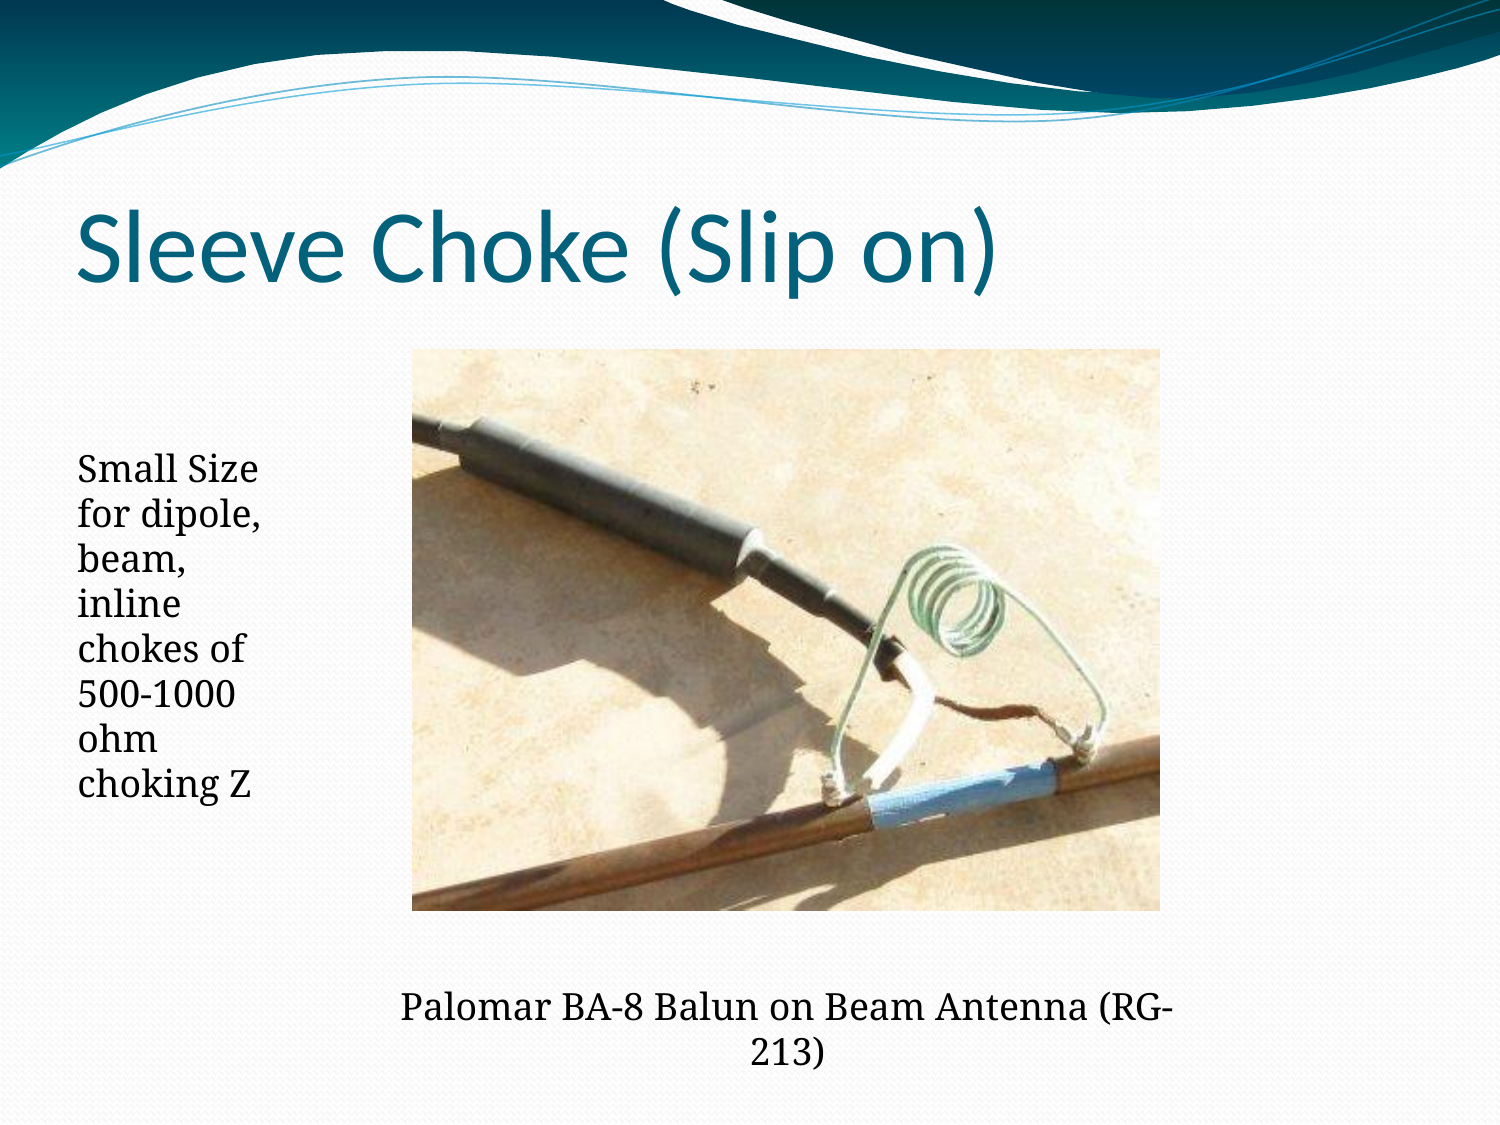

# Sleeve Choke (Slip on)
Small Size for dipole, beam, inline chokes of 500-1000 ohm choking Z
Palomar BA-8 Balun on Beam Antenna (RG-213)